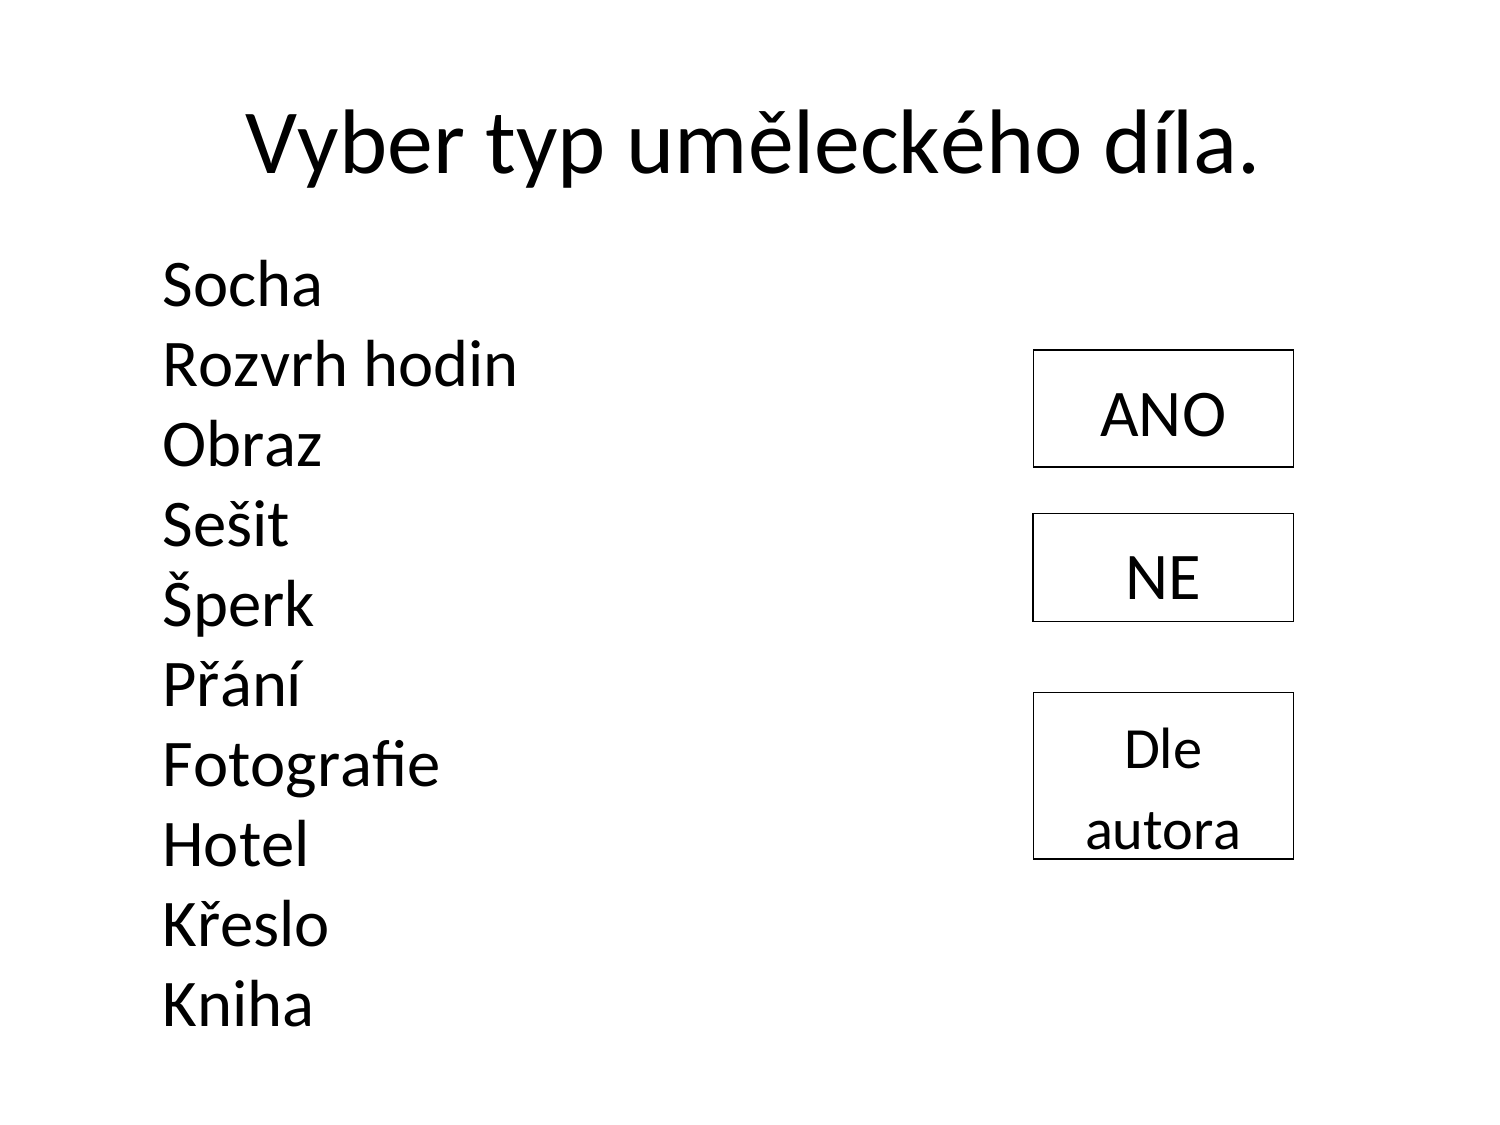

# Vyber typ uměleckého díla.
Socha
Rozvrh hodin
Obraz
Sešit
Šperk
Přání
Fotografie
Hotel
Křeslo
Kniha
ANO
NE
Dle autora